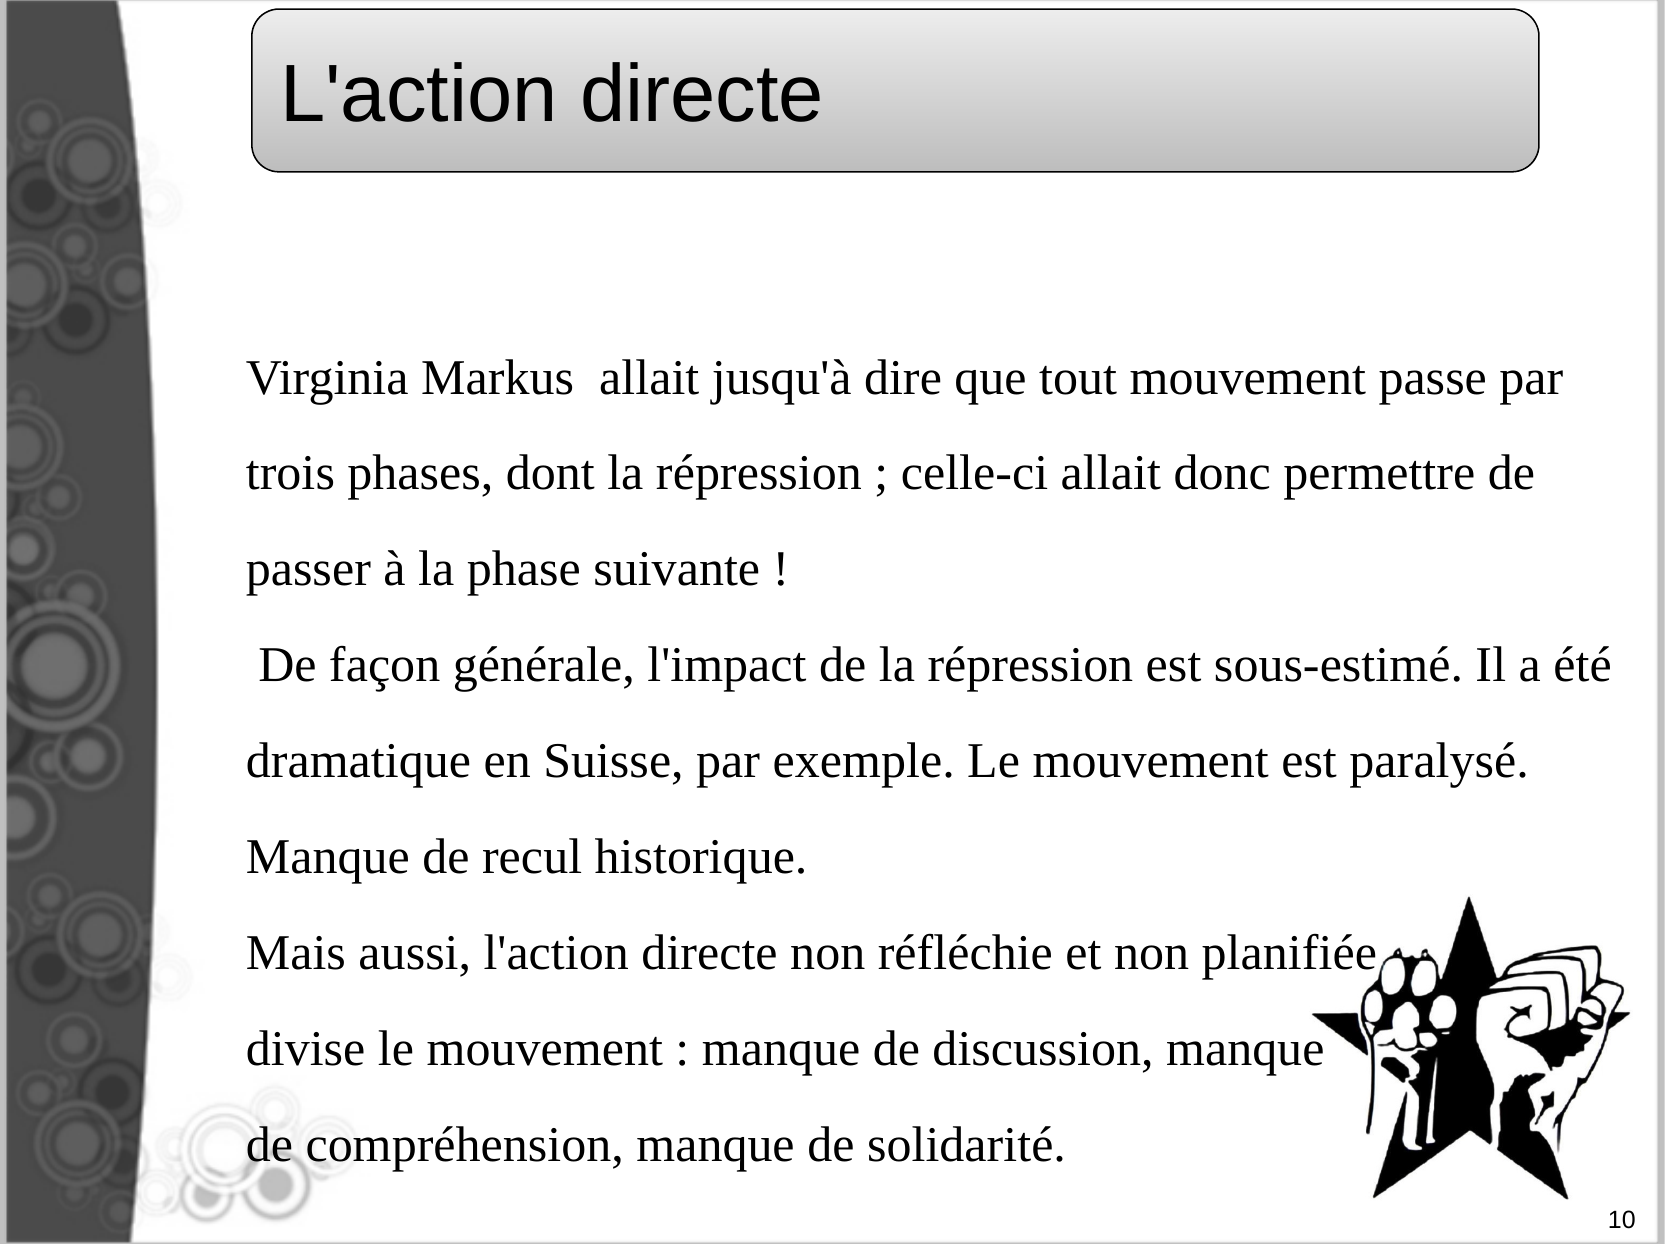

L'action directe
Virginia Markus allait jusqu'à dire que tout mouvement passe par trois phases, dont la répression ; celle-ci allait donc permettre de passer à la phase suivante !
 De façon générale, l'impact de la répression est sous-estimé. Il a été dramatique en Suisse, par exemple. Le mouvement est paralysé.
Manque de recul historique.
Mais aussi, l'action directe non réfléchie et non planifiée
divise le mouvement : manque de discussion, manque
de compréhension, manque de solidarité.
10